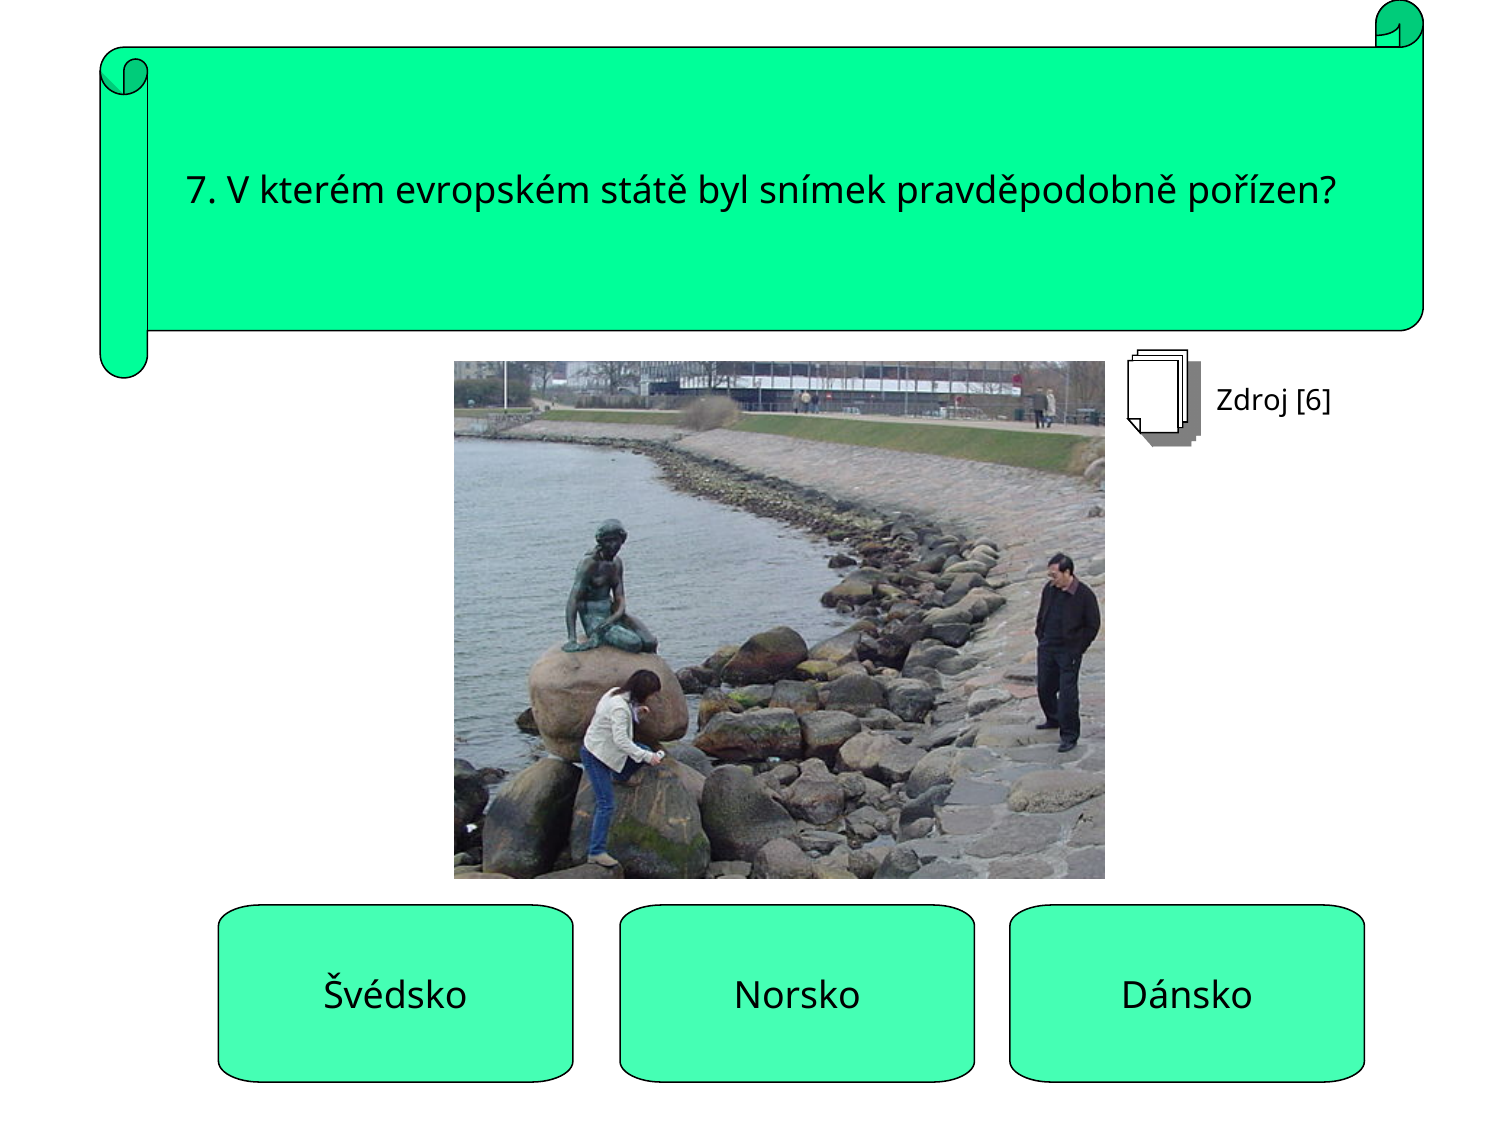

7. V kterém evropském státě byl snímek pravděpodobně pořízen?
Zdroj [6]
Švédsko
Norsko
Dánsko